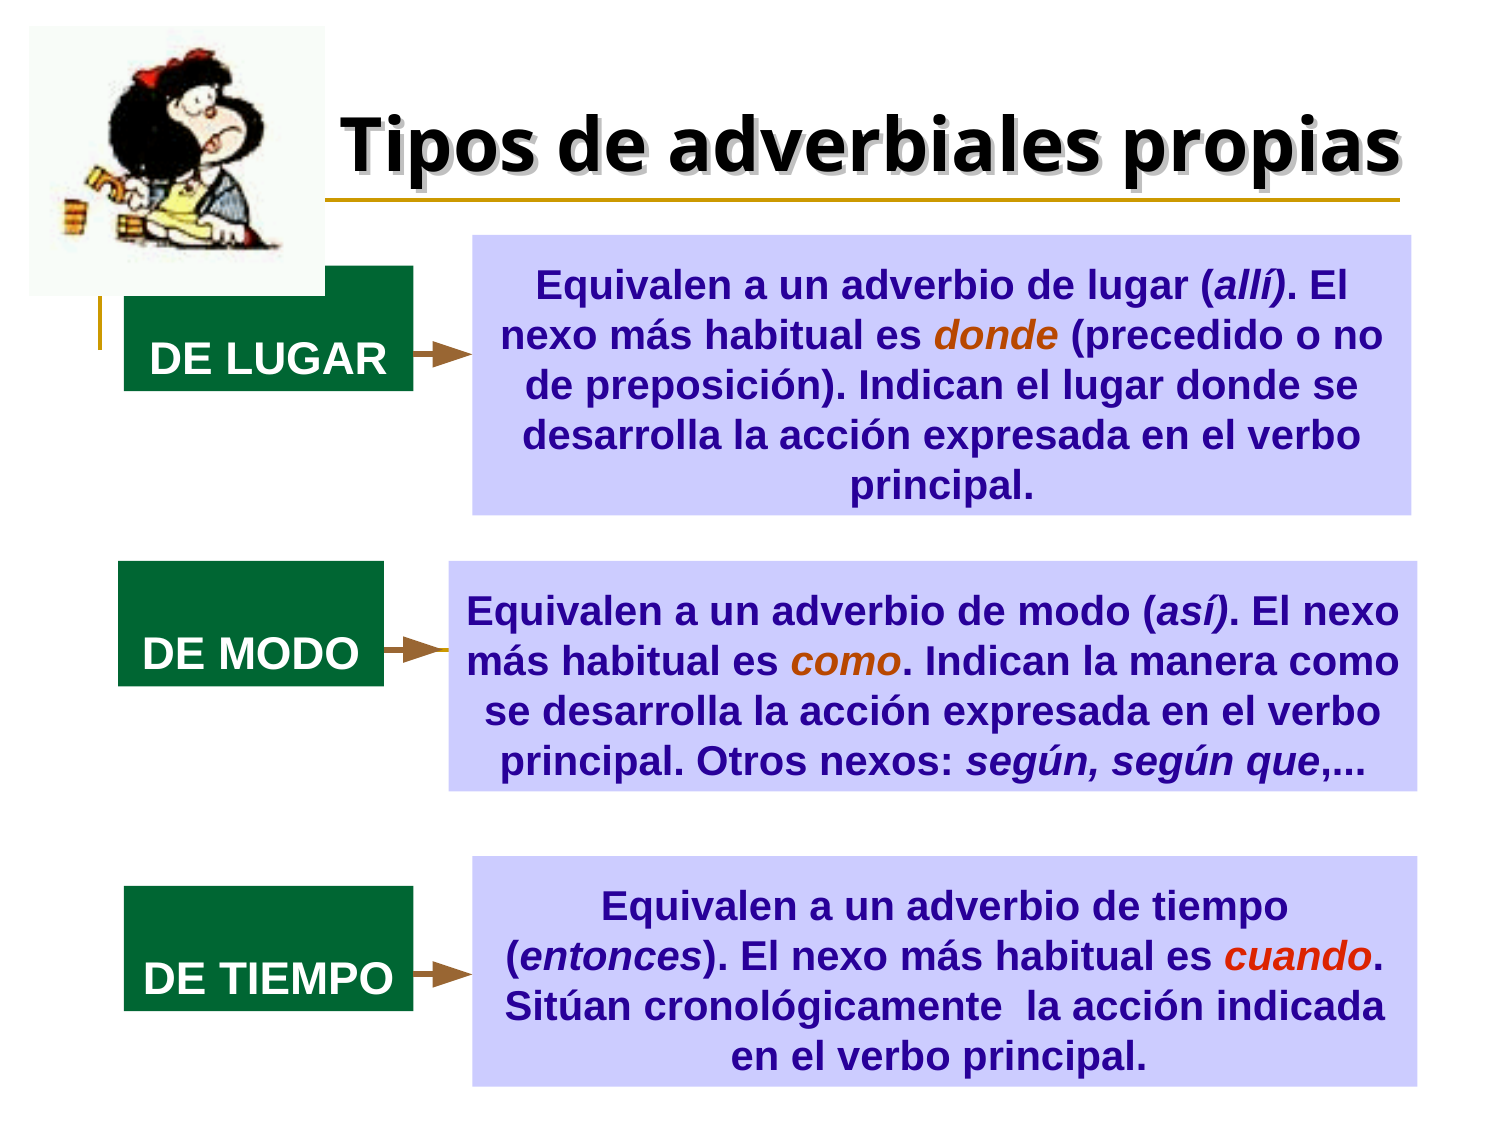

Tipos de adverbiales propias
Equivalen a un adverbio de lugar (allí). El nexo más habitual es donde (precedido o no de preposición). Indican el lugar donde se desarrolla la acción expresada en el verbo principal.
DE LUGAR
DE MODO
Equivalen a un adverbio de modo (así). El nexo más habitual es como. Indican la manera como se desarrolla la acción expresada en el verbo principal. Otros nexos: según, según que,...
Equivalen a un adverbio de tiempo (entonces). El nexo más habitual es cuando. Sitúan cronológicamente la acción indicada en el verbo principal.
DE TIEMPO